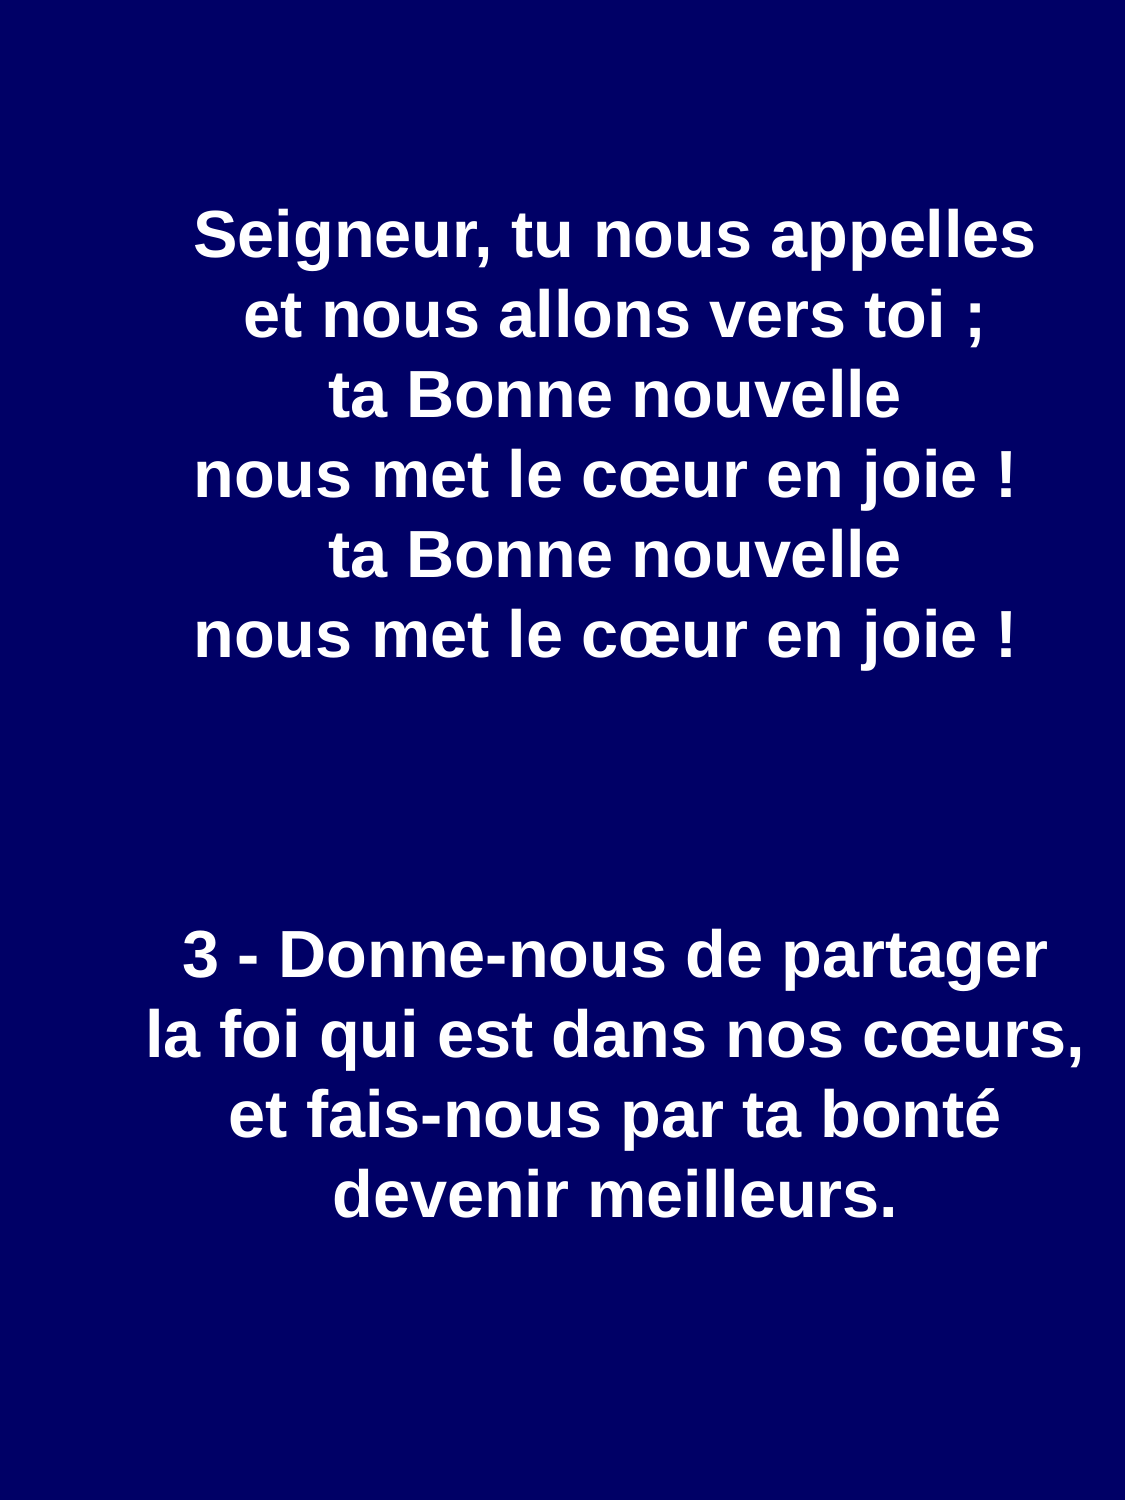

Seigneur, tu nous appelles
et nous allons vers toi ;
ta Bonne nouvelle
nous met le cœur en joie !
ta Bonne nouvelle
nous met le cœur en joie !
3 - Donne-nous de partager
la foi qui est dans nos cœurs,
et fais-nous par ta bonté
devenir meilleurs.